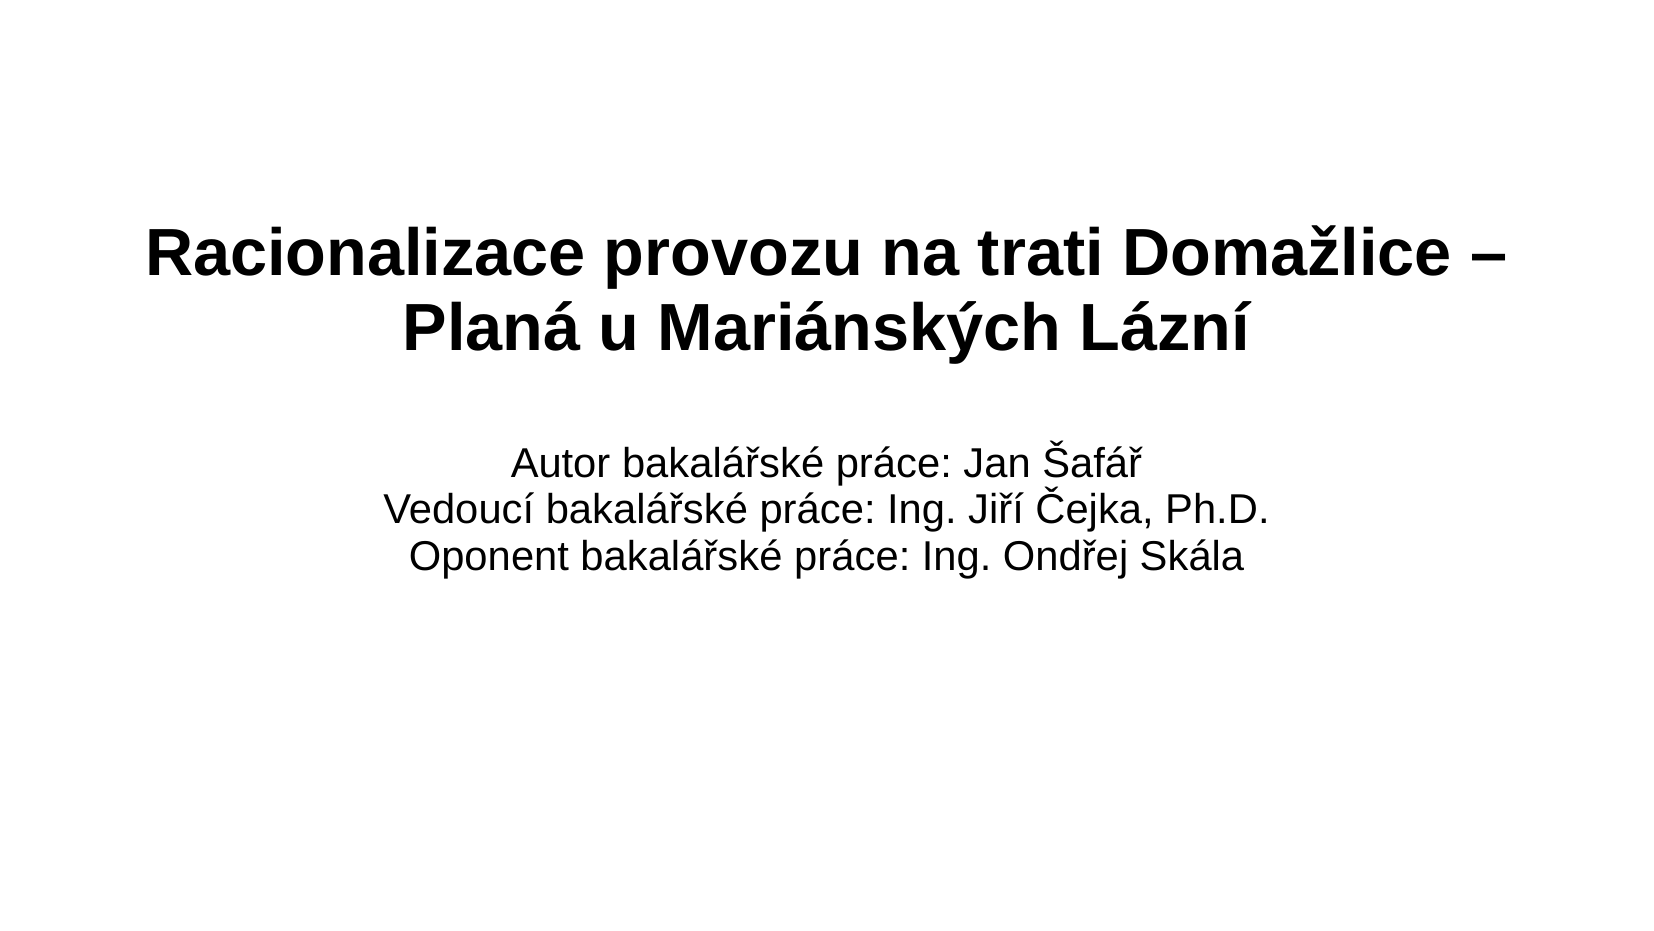

# Racionalizace provozu na trati Domažlice – Planá u Mariánských Lázní
Autor bakalářské práce: Jan Šafář
Vedoucí bakalářské práce: Ing. Jiří Čejka, Ph.D.
Oponent bakalářské práce: Ing. Ondřej Skála